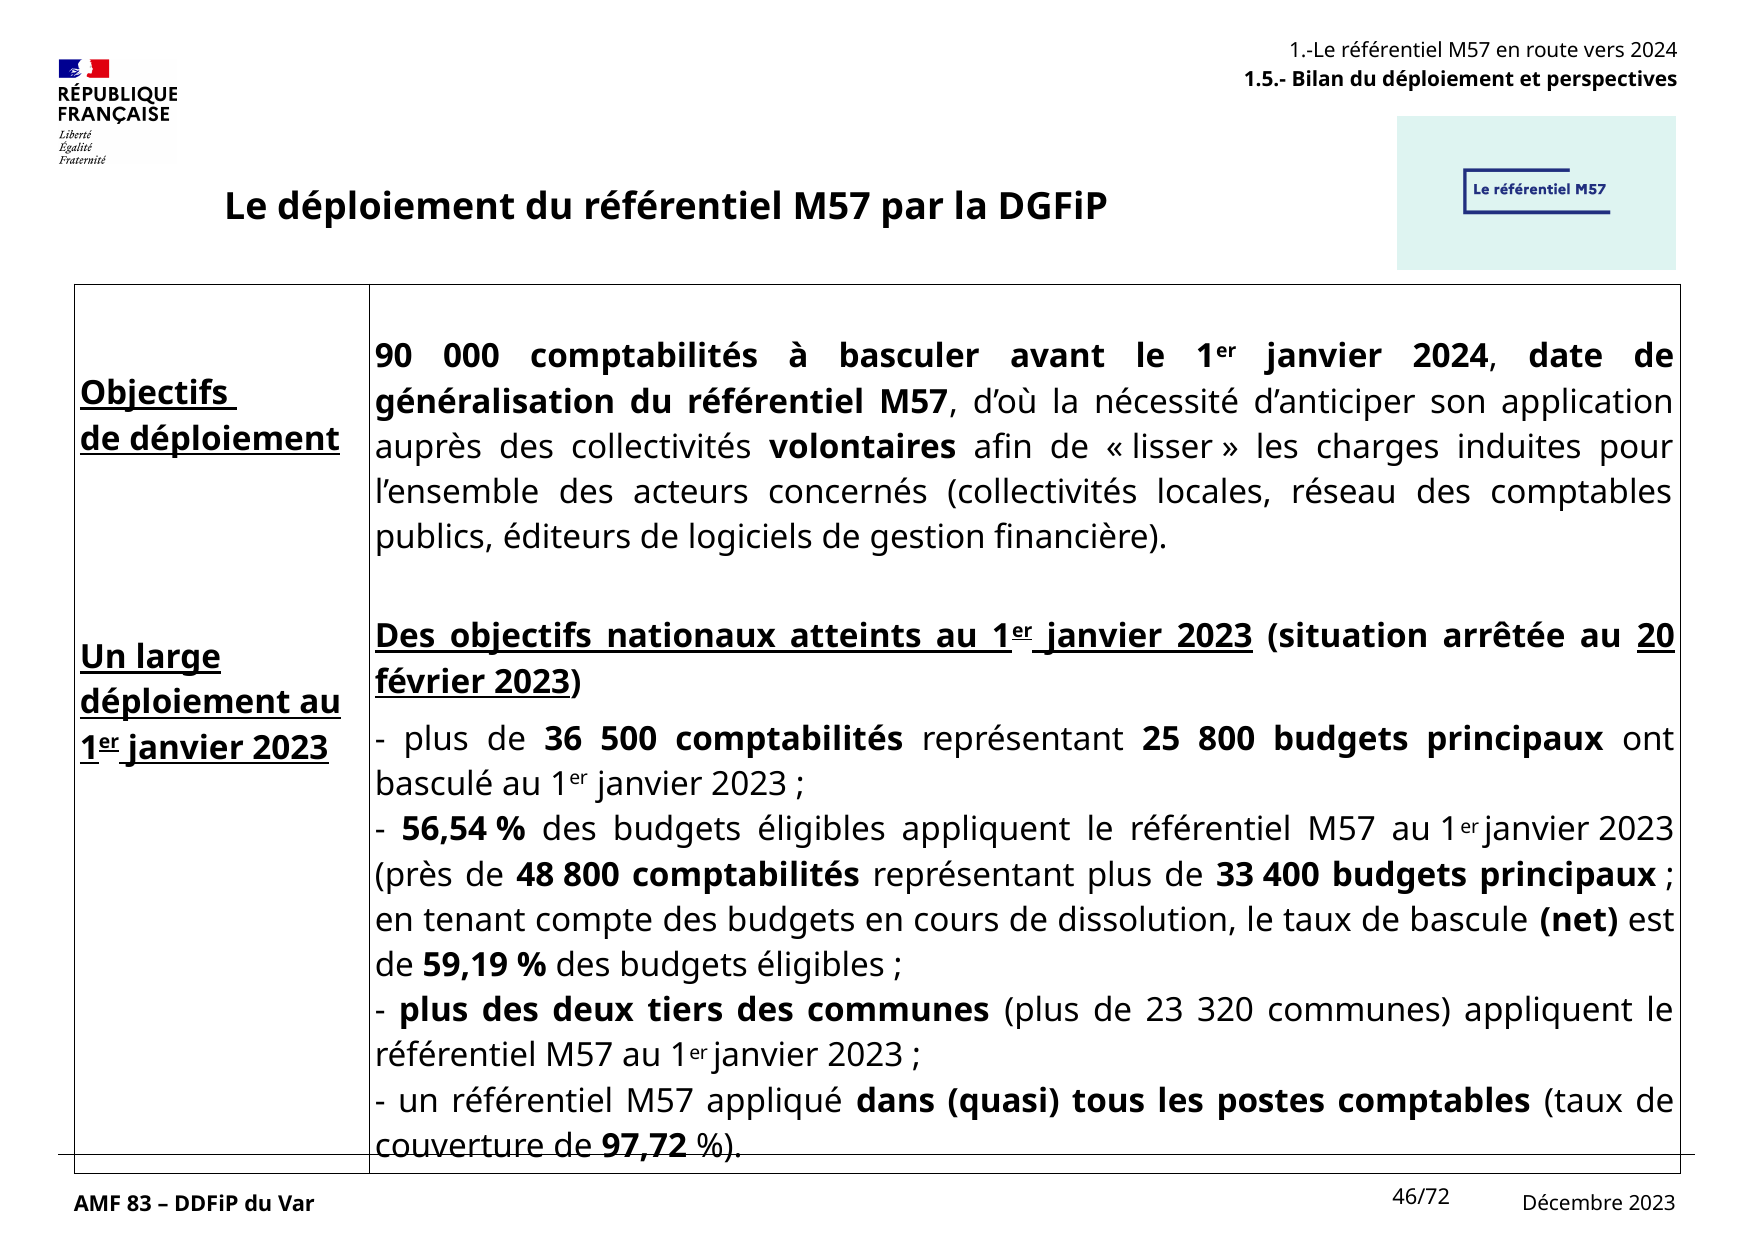

1.-Le référentiel M57 en route vers 2024
1.5.- Bilan du déploiement et perspectives
Le déploiement du référentiel M57 par la DGFiP
| Objectifs de déploiement Un large déploiement au 1er janvier 2023 | 90 000 comptabilités à basculer avant le 1er janvier 2024, date de généralisation du référentiel M57, d’où la nécessité d’anticiper son application auprès des collectivités volontaires afin de « lisser » les charges induites pour l’ensemble des acteurs concernés (collectivités locales, réseau des comptables publics, éditeurs de logiciels de gestion financière). Des objectifs nationaux atteints au 1er janvier 2023 (situation arrêtée au 20 février 2023) - plus de 36 500 comptabilités représentant 25 800 budgets principaux ont basculé au 1er janvier 2023 ; - 56,54 % des budgets éligibles appliquent le référentiel M57 au 1er janvier 2023 (près de 48 800 comptabilités représentant plus de 33 400 budgets principaux ; en tenant compte des budgets en cours de dissolution, le taux de bascule (net) est de 59,19 % des budgets éligibles ; - plus des deux tiers des communes (plus de 23 320 communes) appliquent le référentiel M57 au 1er janvier 2023 ; - un référentiel M57 appliqué dans (quasi) tous les postes comptables (taux de couverture de 97,72 %). |
| --- | --- |